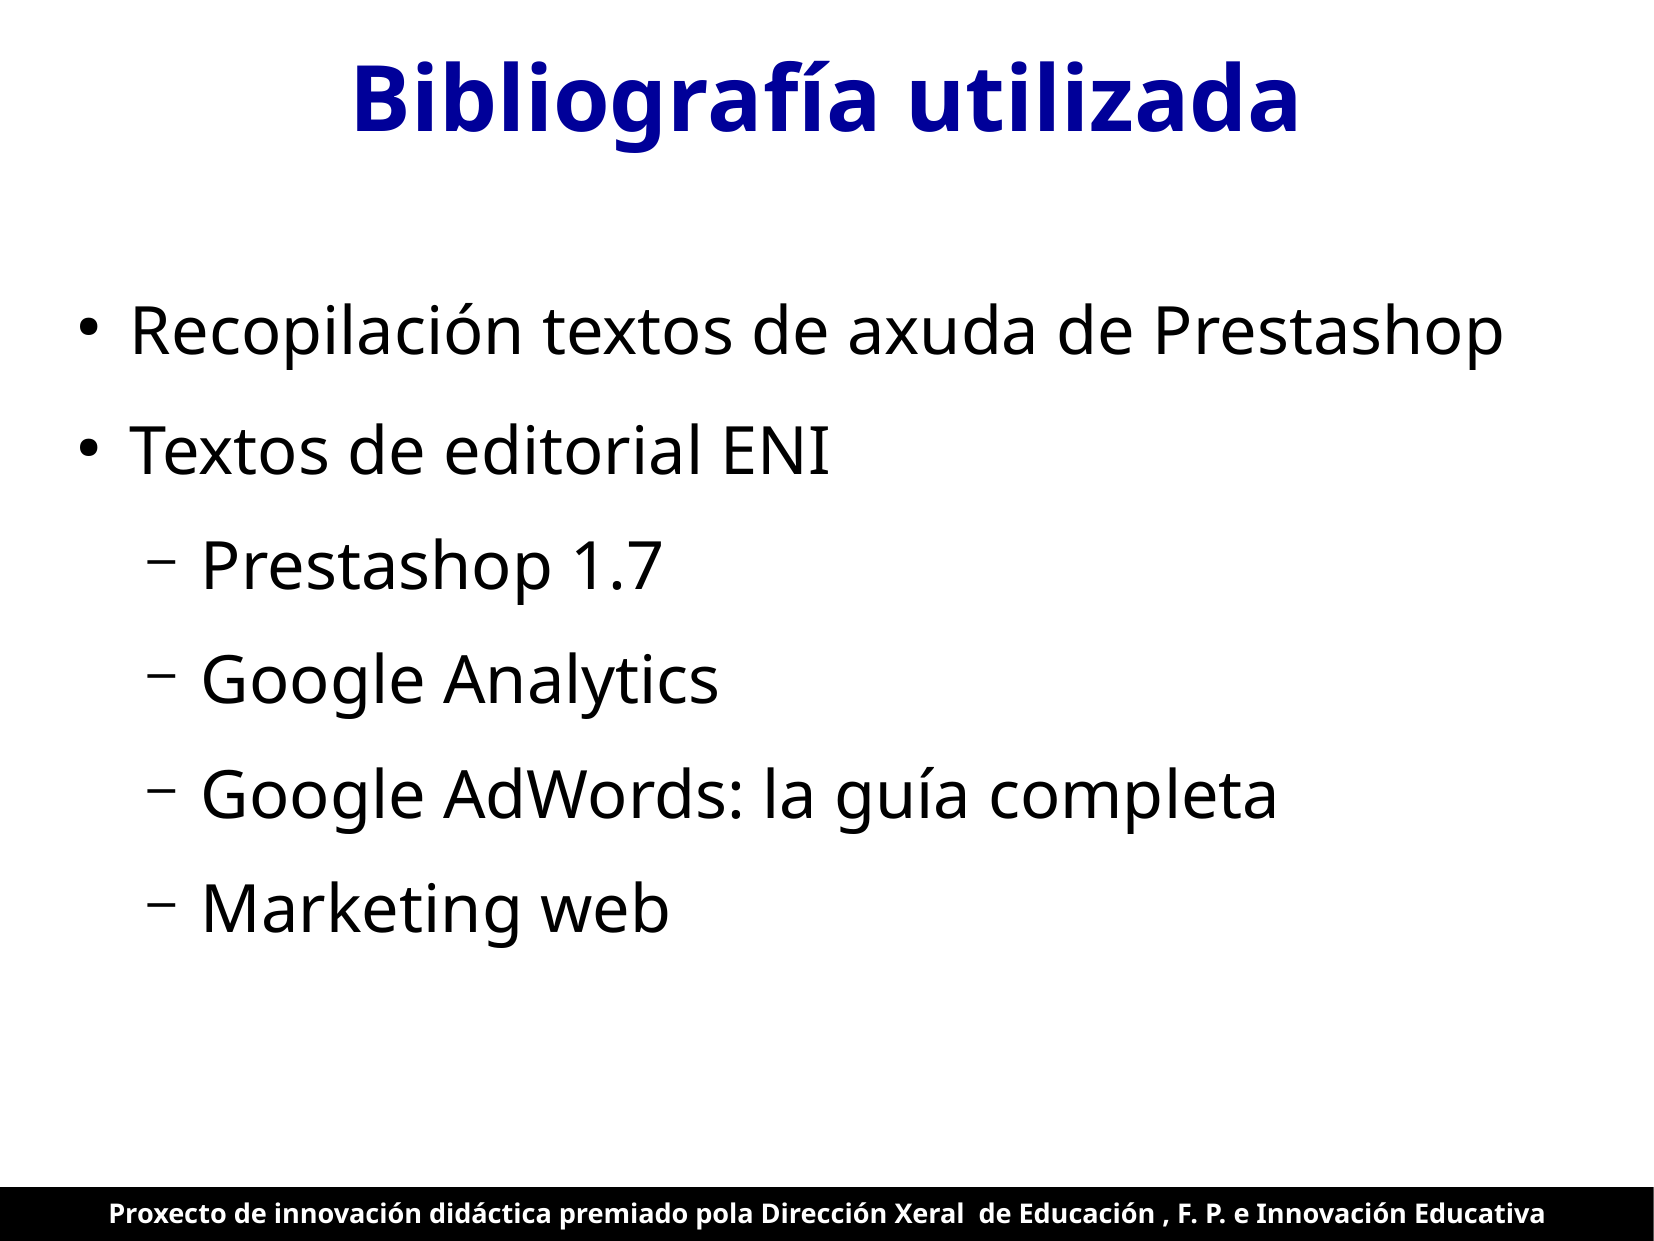

# Bibliografía utilizada
Recopilación textos de axuda de Prestashop
Textos de editorial ENI
Prestashop 1.7
Google Analytics
Google AdWords: la guía completa
Marketing web